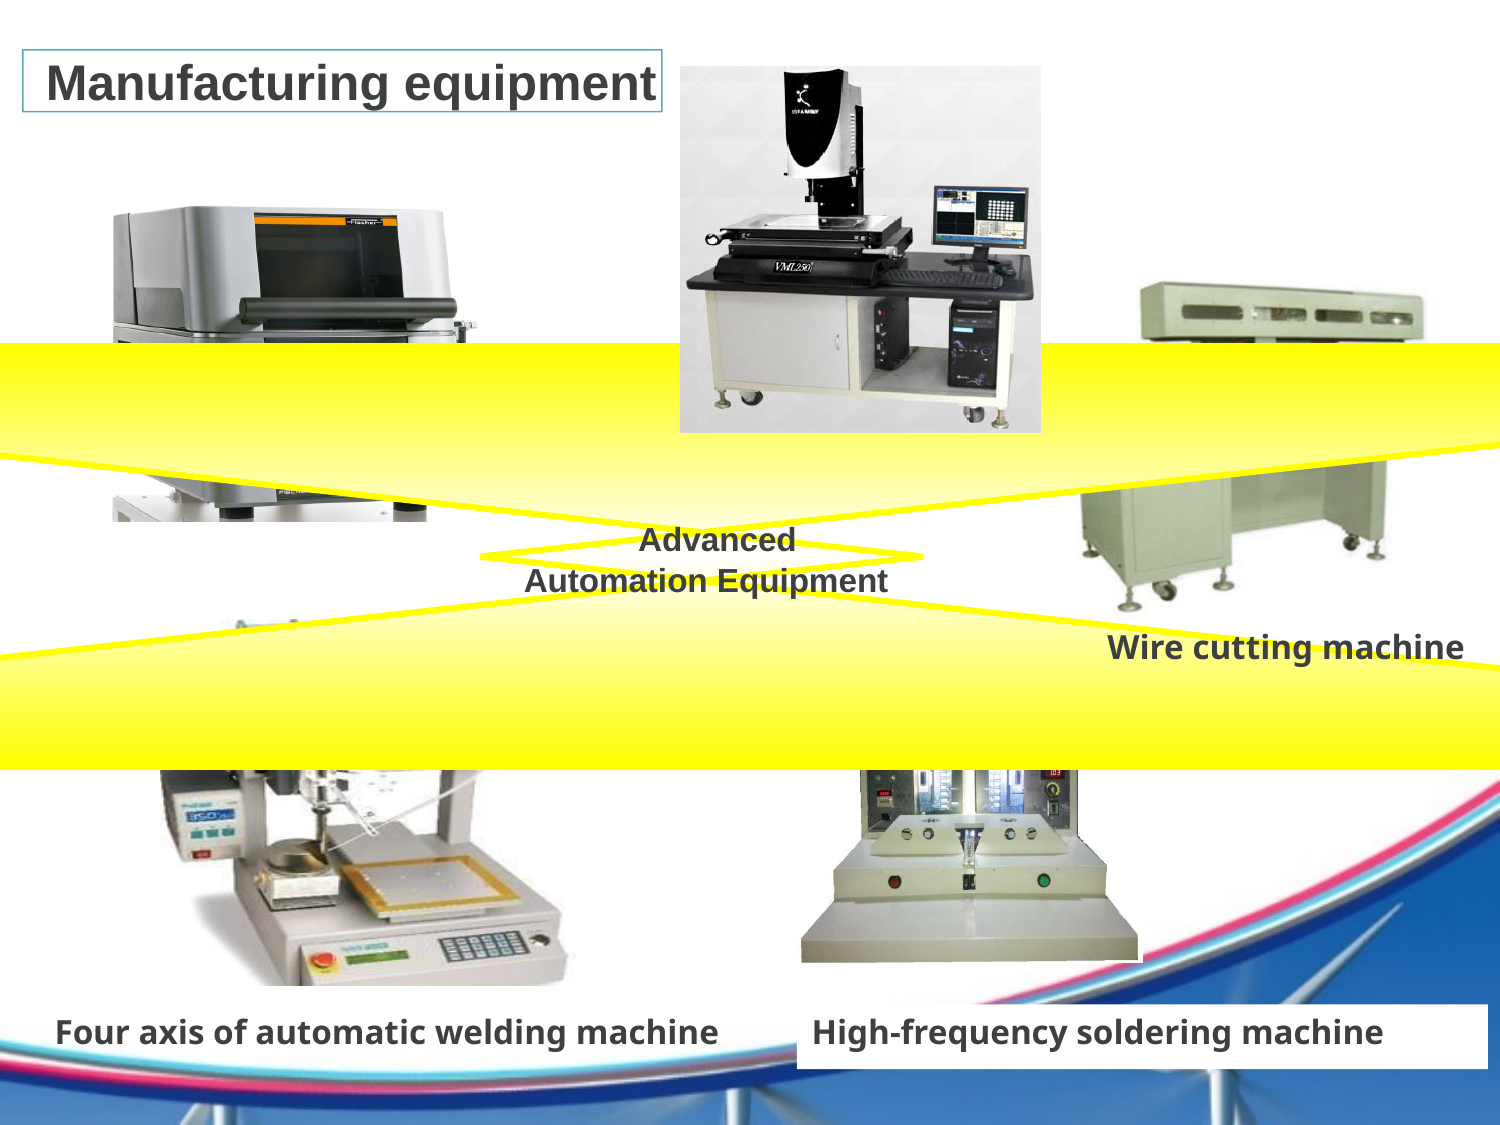

Manufacturing equipment
 Advanced
 Automation Equipment
Wire cutting machine
Four axis of automatic welding machine
High-frequency soldering machine